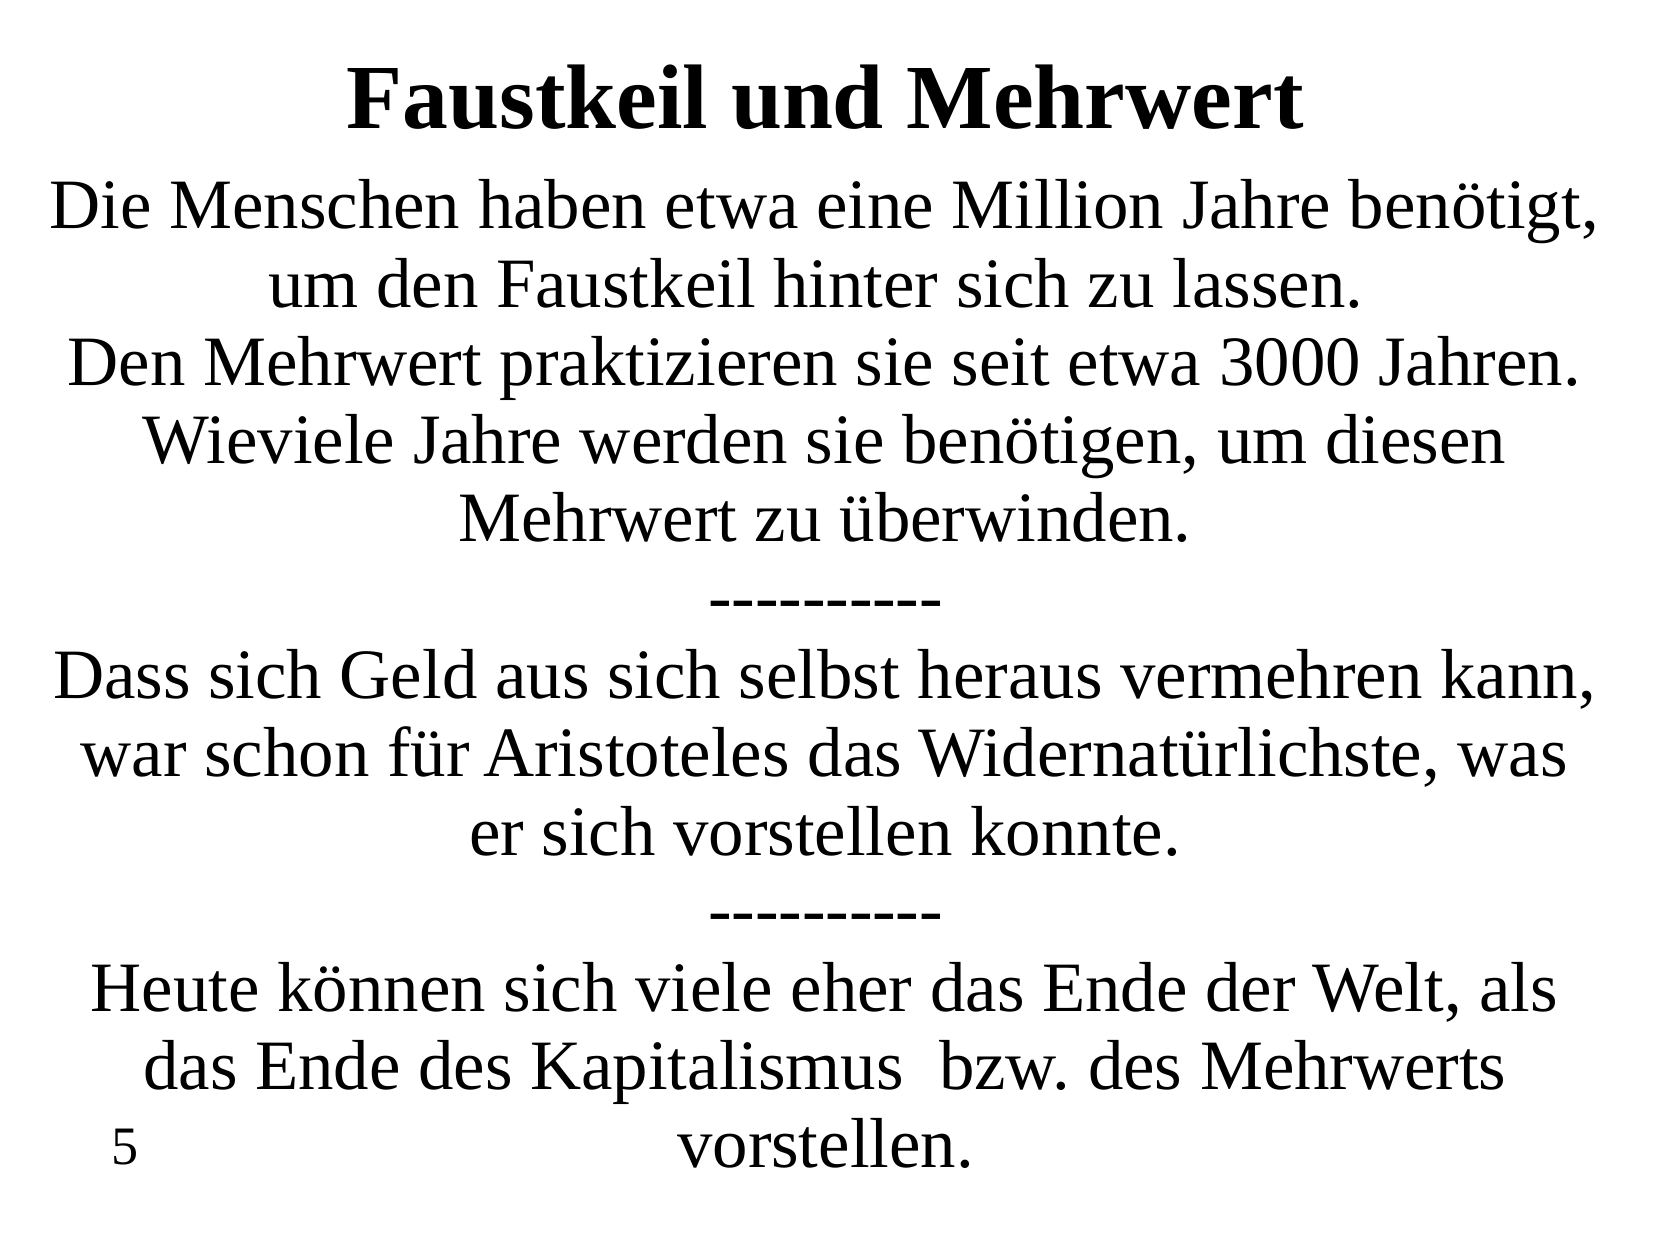

Faustkeil und Mehrwert
Die Menschen haben etwa eine Million Jahre benötigt, um den Faustkeil hinter sich zu lassen.
Den Mehrwert praktizieren sie seit etwa 3000 Jahren. Wieviele Jahre werden sie benötigen, um diesen Mehrwert zu überwinden.
----------
Dass sich Geld aus sich selbst heraus vermehren kann, war schon für Aristoteles das Widernatürlichste, was er sich vorstellen konnte.
----------
Heute können sich viele eher das Ende der Welt, als das Ende des Kapitalismus bzw. des Mehrwerts vorstellen.